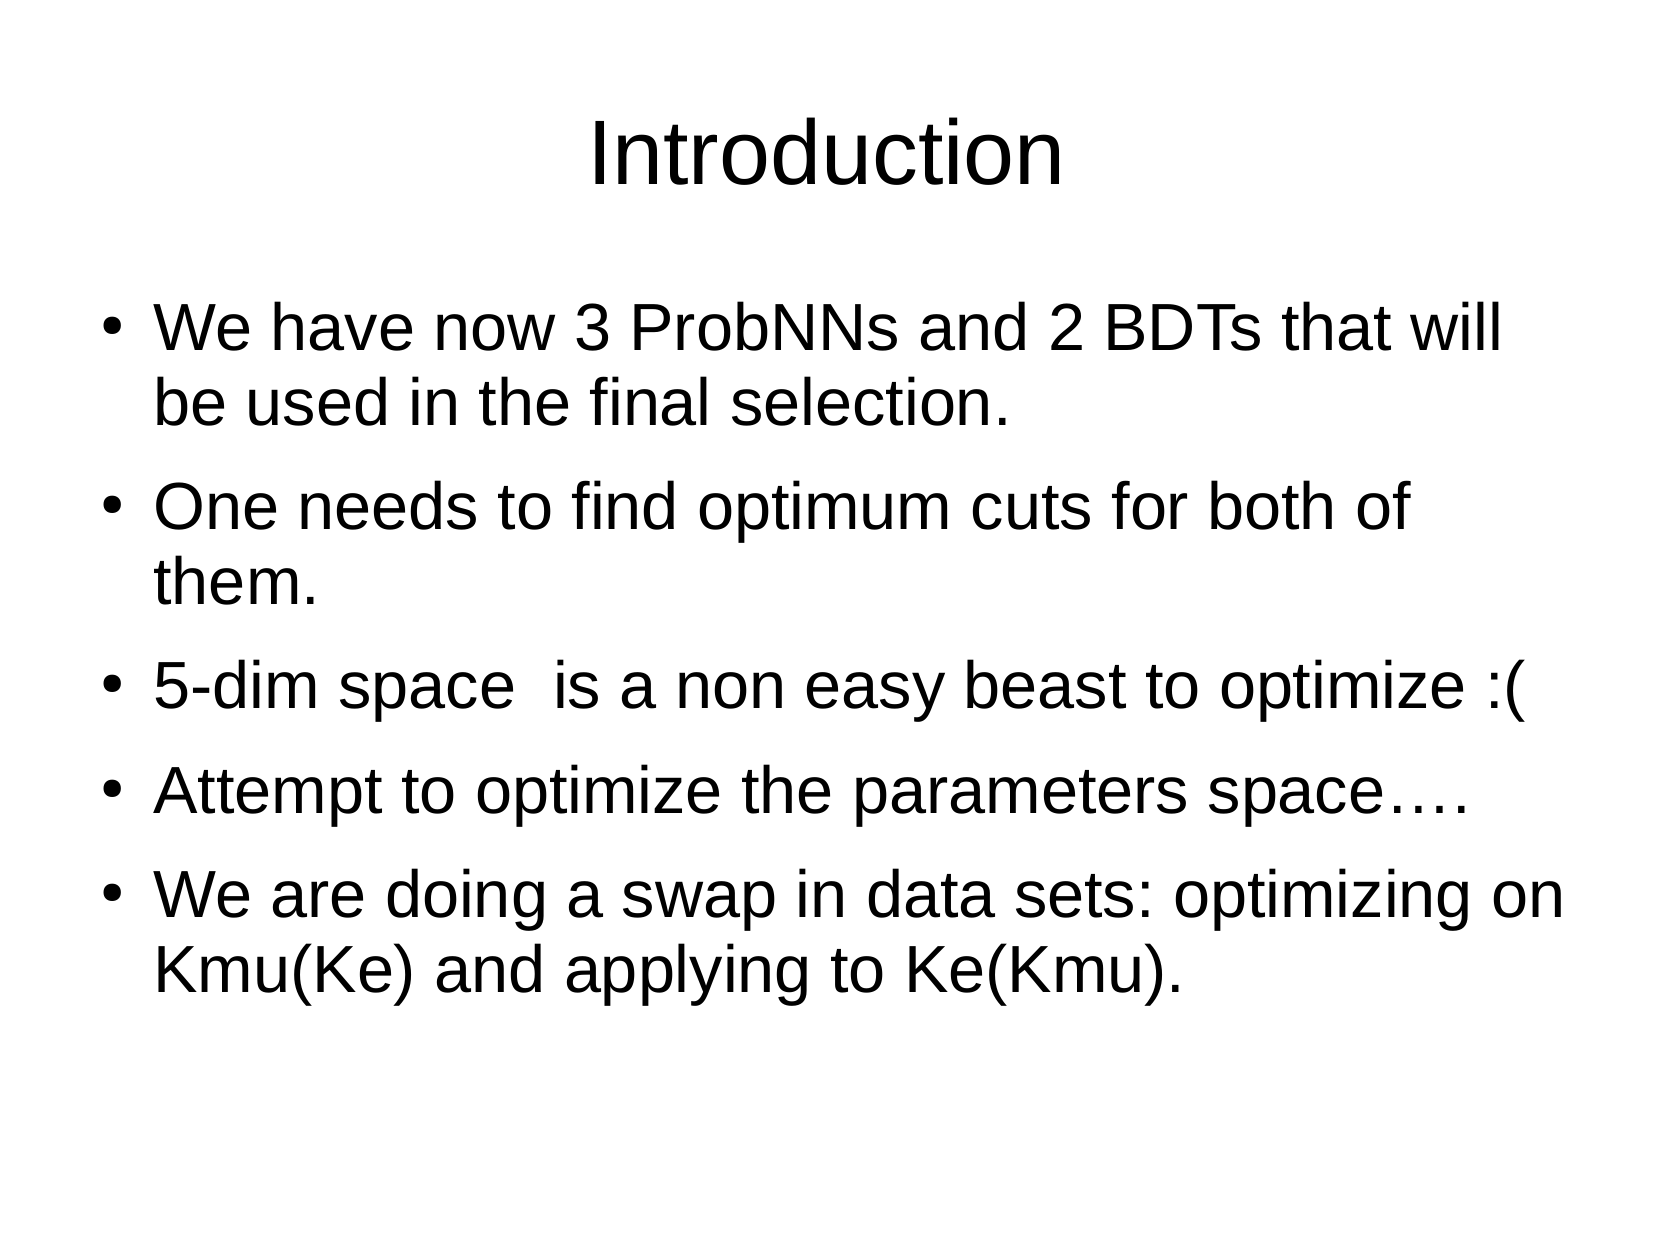

# Introduction
We have now 3 ProbNNs and 2 BDTs that will be used in the final selection.
One needs to find optimum cuts for both of them.
5-dim space is a non easy beast to optimize :(
Attempt to optimize the parameters space….
We are doing a swap in data sets: optimizing on Kmu(Ke) and applying to Ke(Kmu).